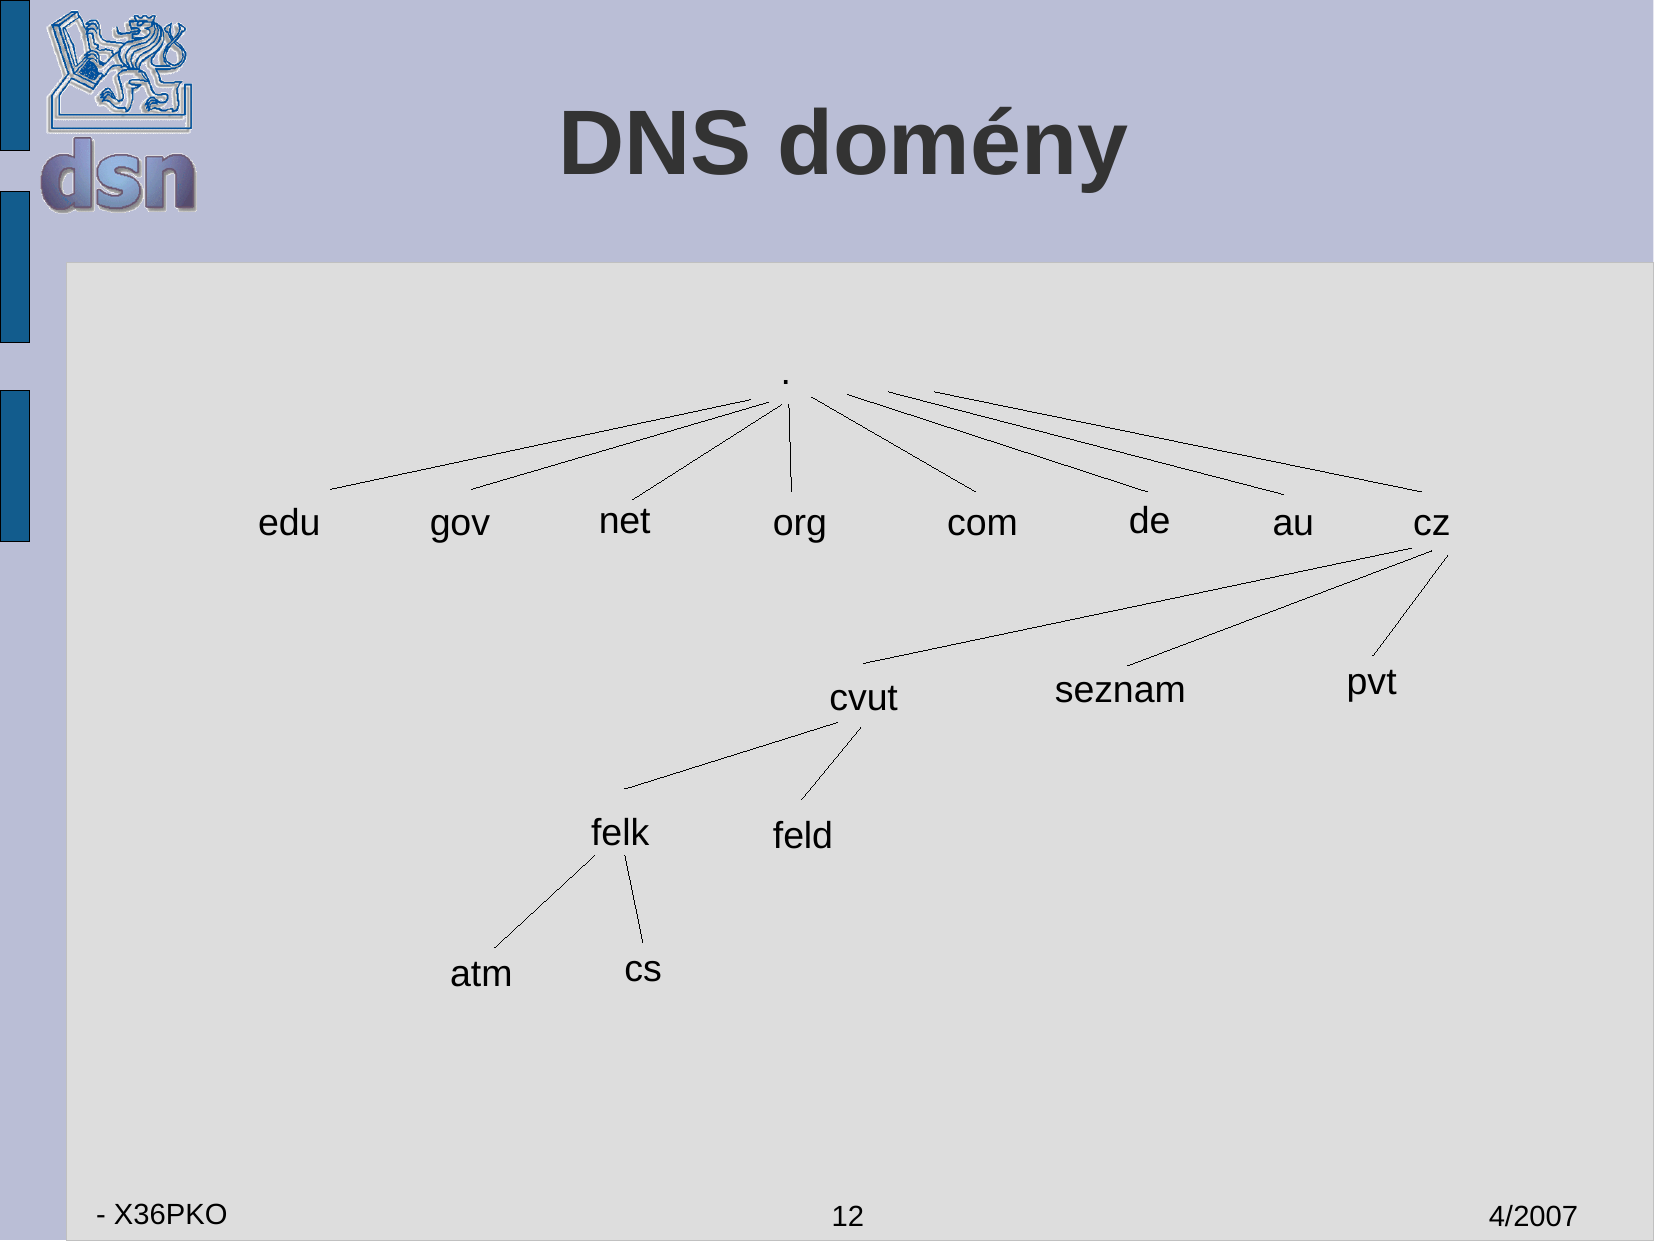

# DNS domény
.
net
de
edu
gov
org
cz
com
au
pvt
seznam
cvut
felk
feld
cs
atm